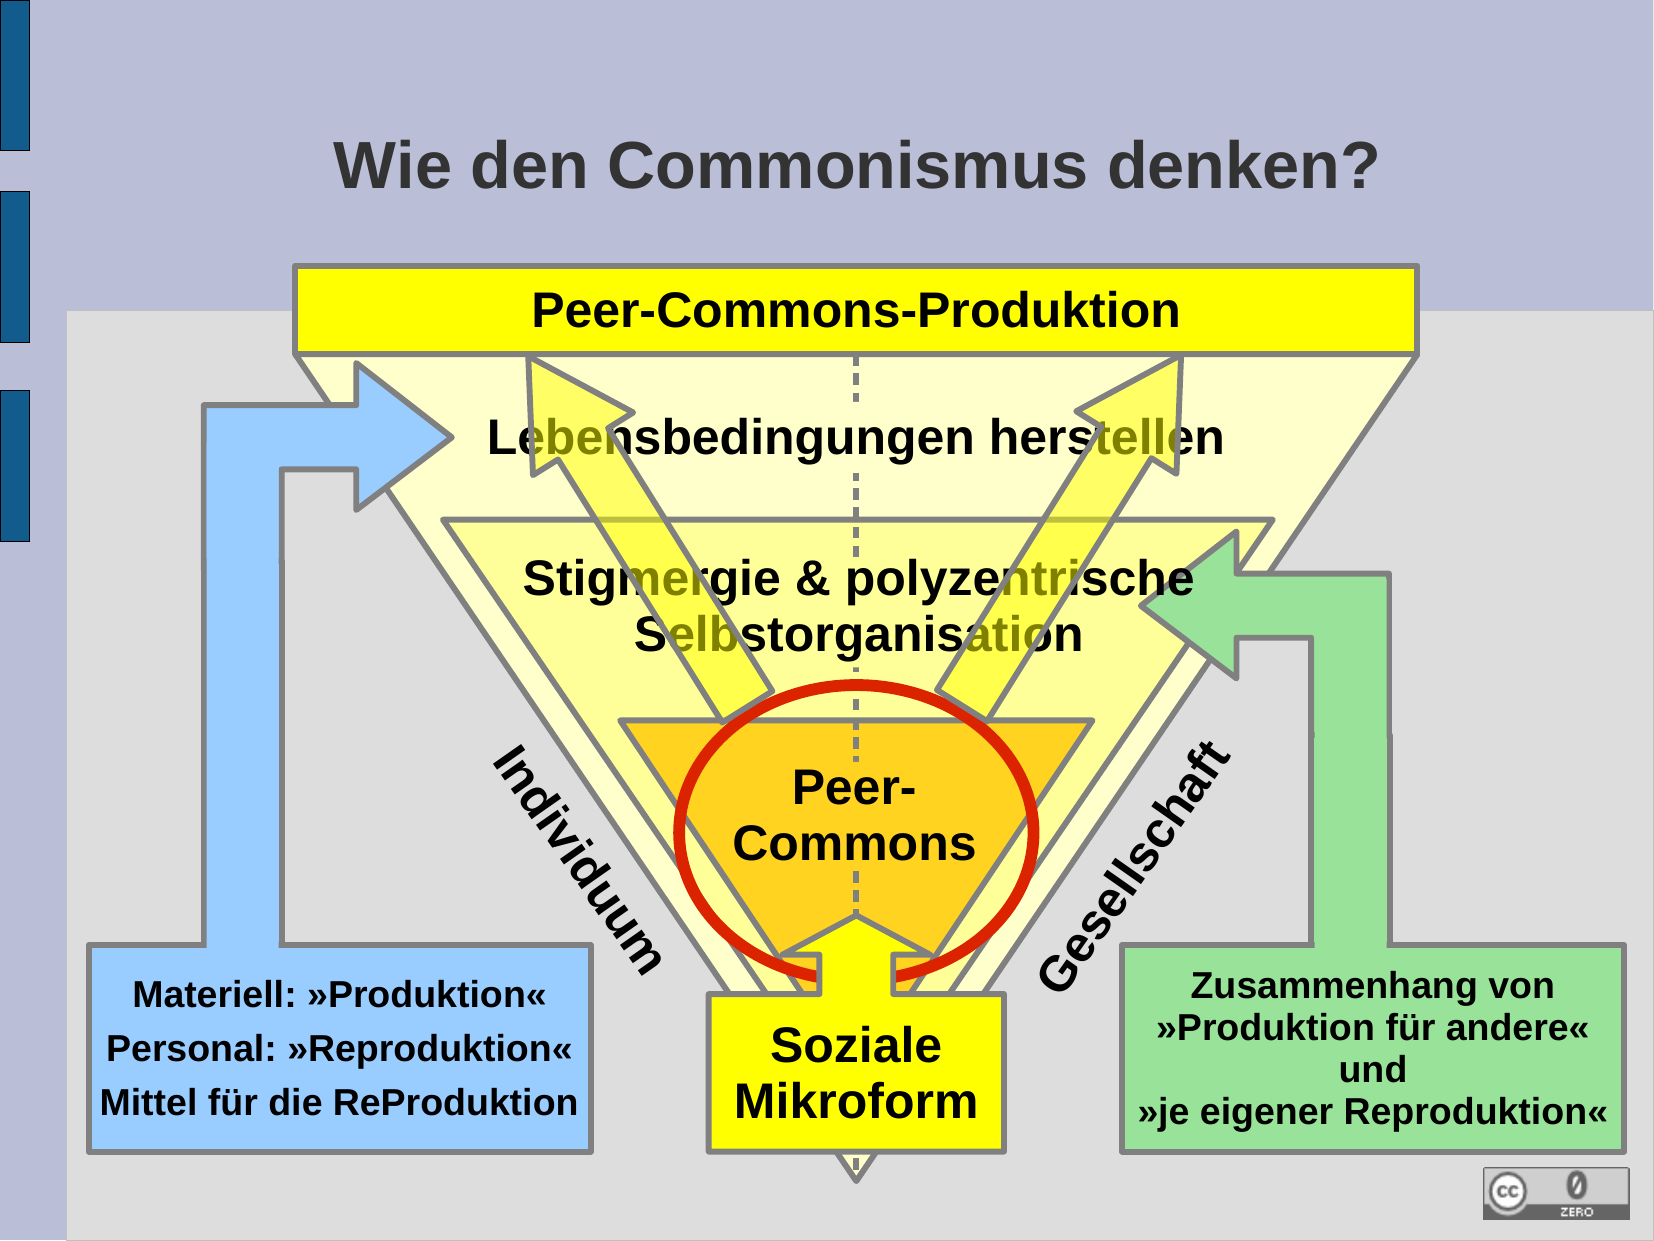

# Wie den Commonismus denken?
Peer-Commons-Produktion
Lebensbedingungen herstellen
Stigmergie & polyzentrische
Selbstorganisation
Peer-
Commons
Individuum
Gesellschaft
Soziale
Mikroform
Materiell: »Produktion«
Personal: »Reproduktion«
Mittel für die ReProduktion
Zusammenhang von
»Produktion für andere«
und
»je eigener Reproduktion«